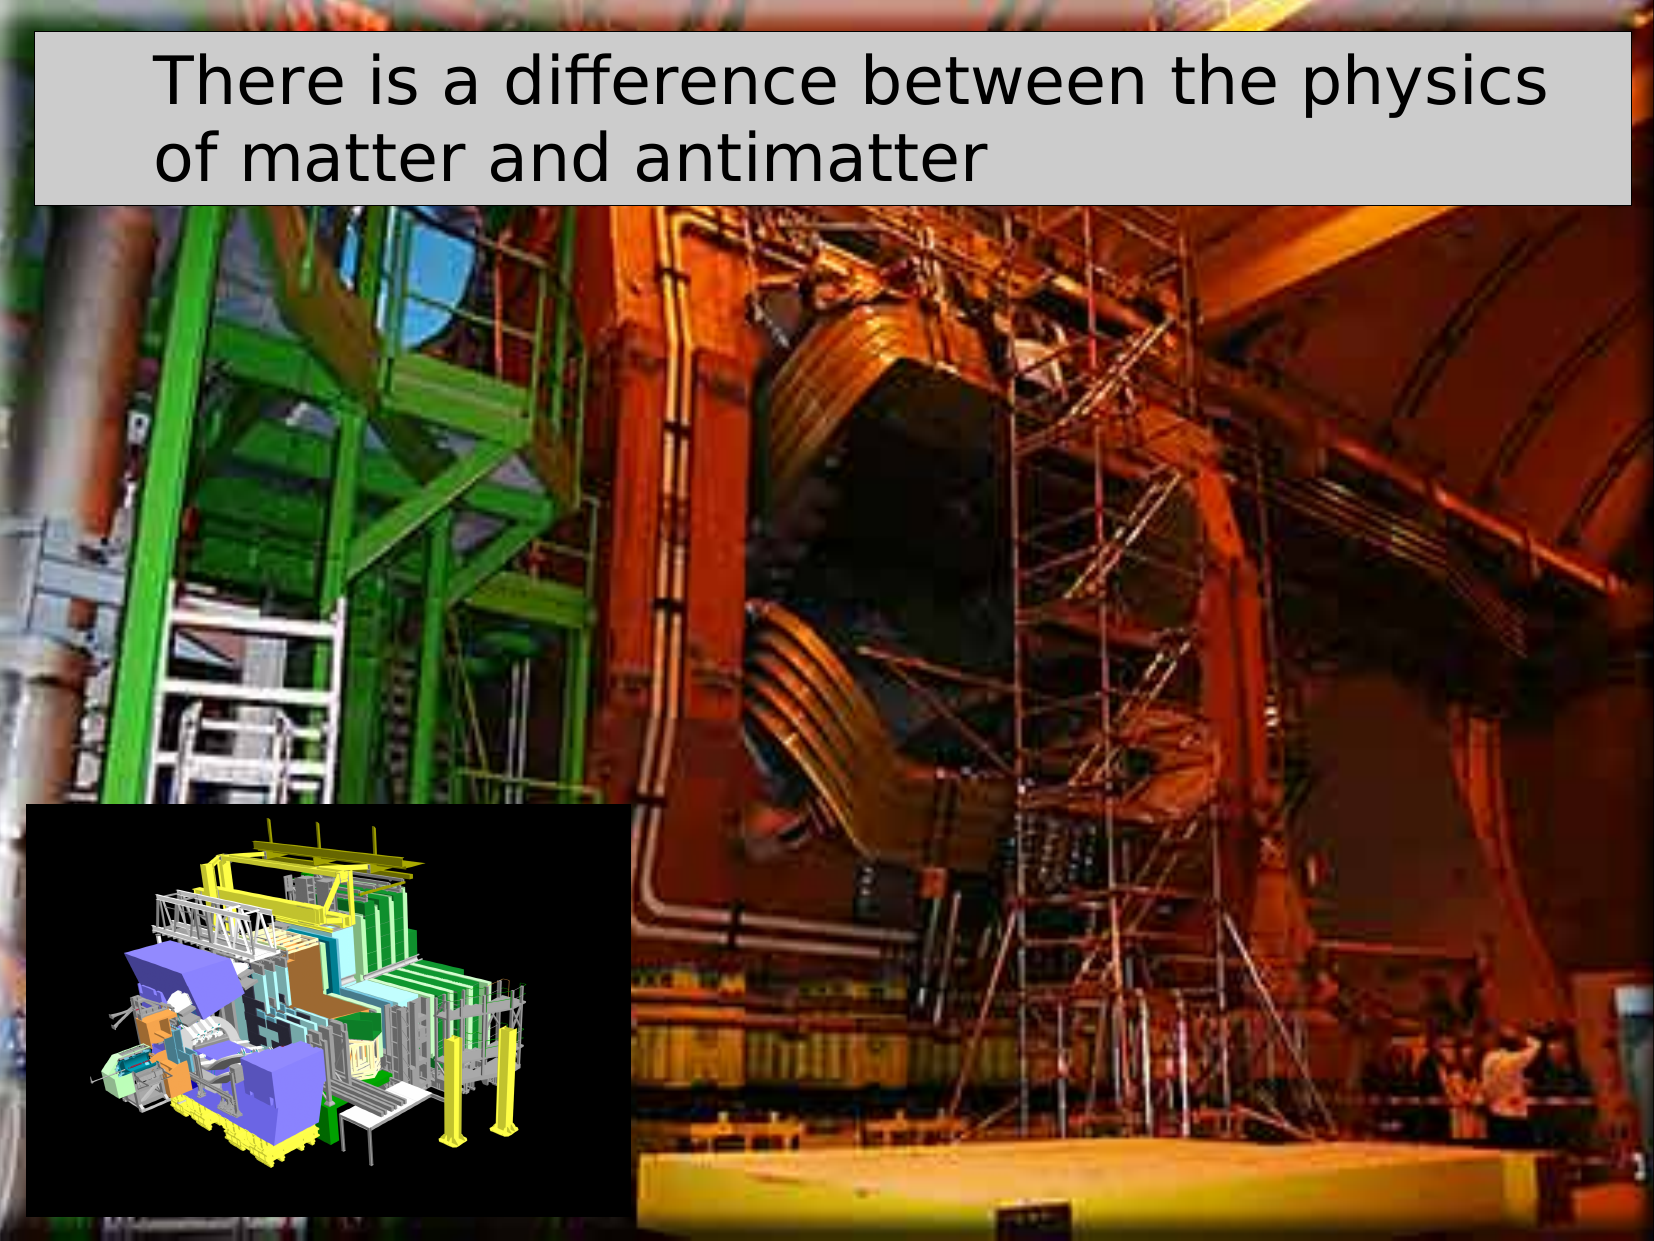

There is a difference between the physics
of matter and antimatter